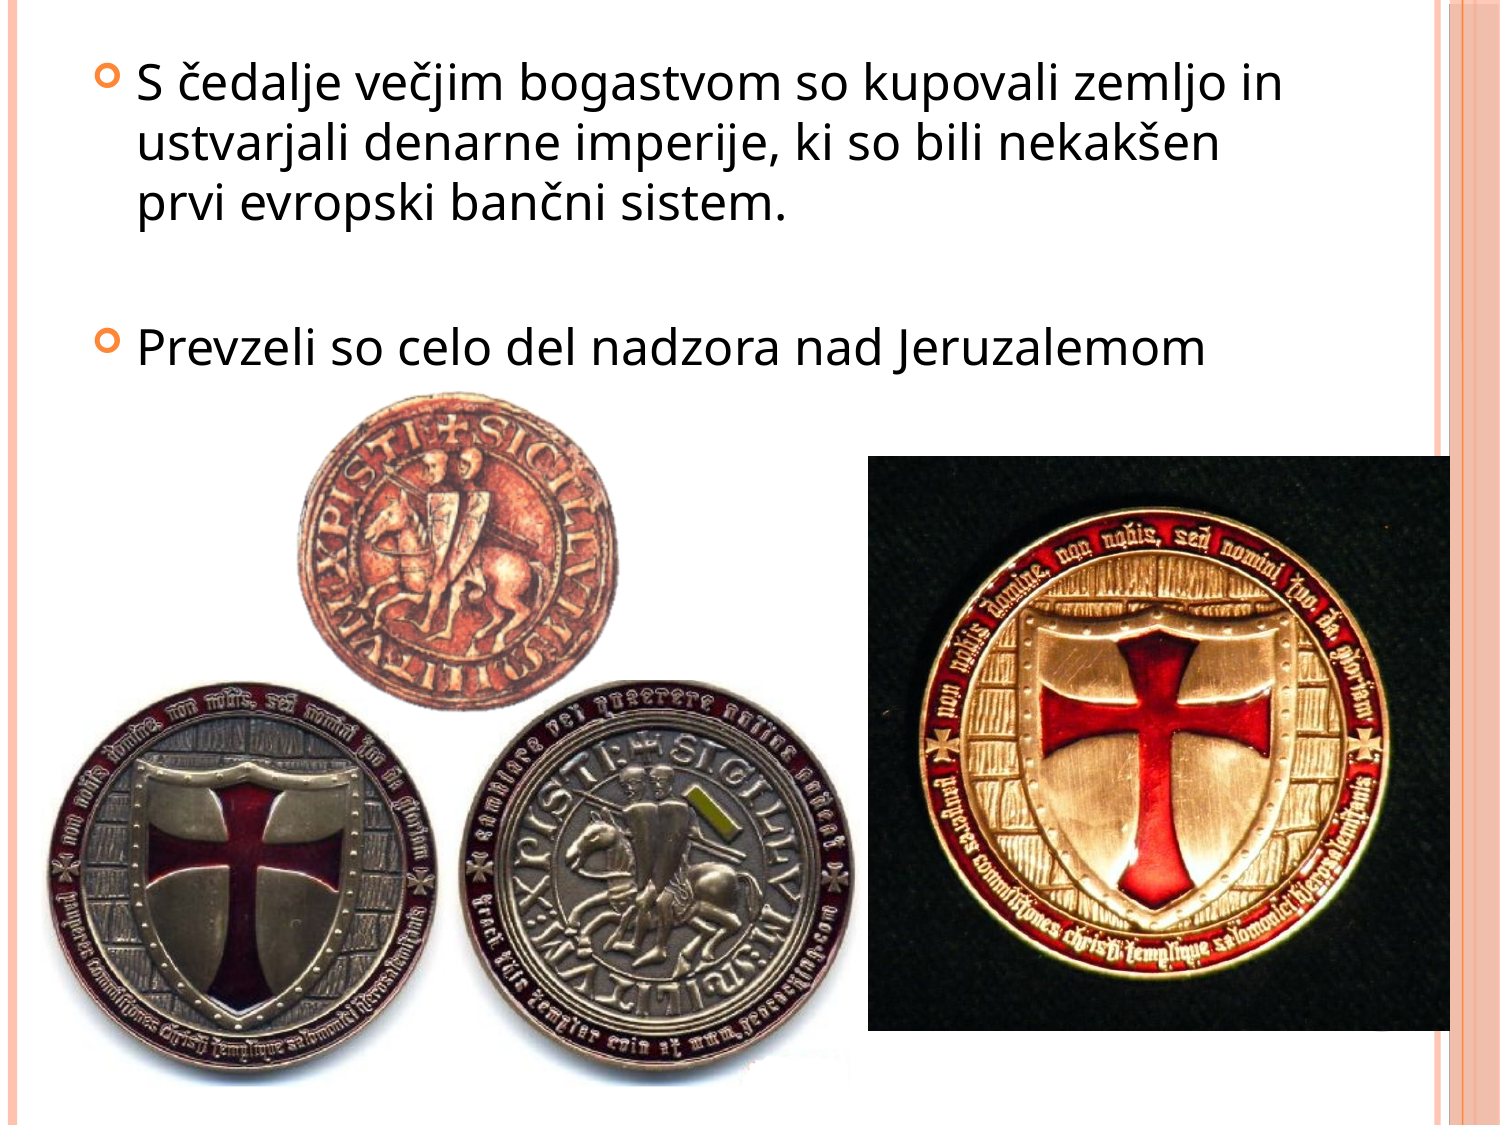

S čedalje večjim bogastvom so kupovali zemljo in ustvarjali denarne imperije, ki so bili nekakšen prvi evropski bančni sistem.
Prevzeli so celo del nadzora nad Jeruzalemom
#